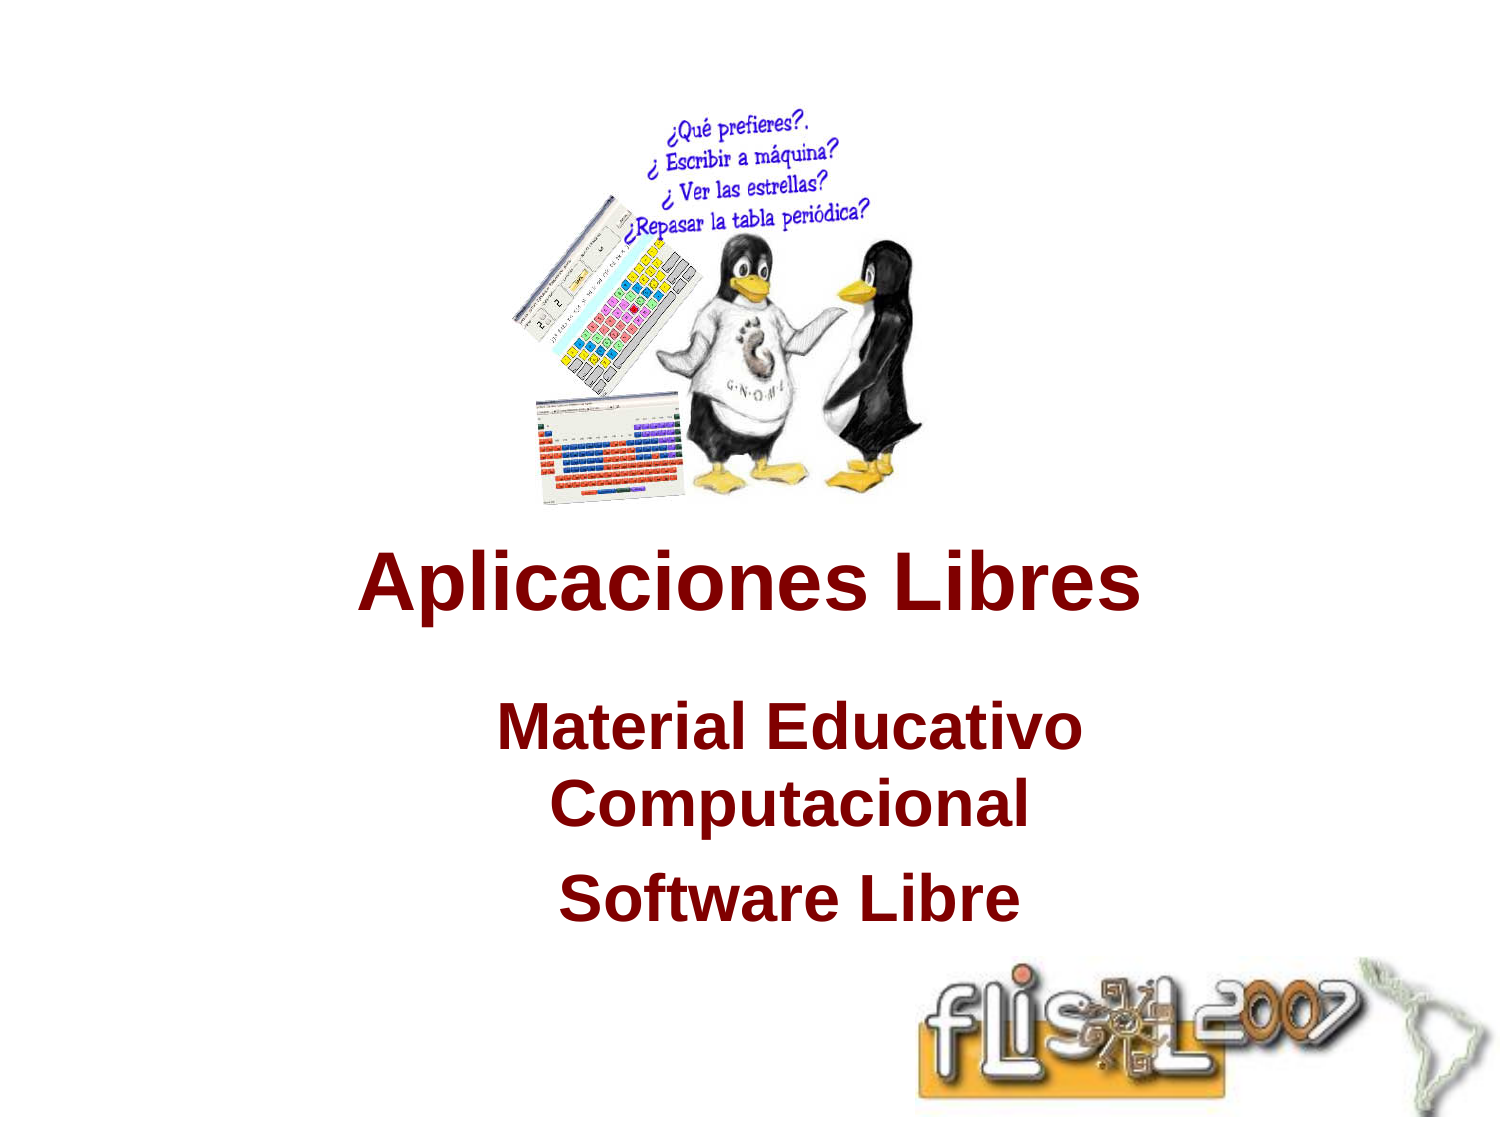

# Aplicaciones Libres
Material Educativo Computacional
Software Libre